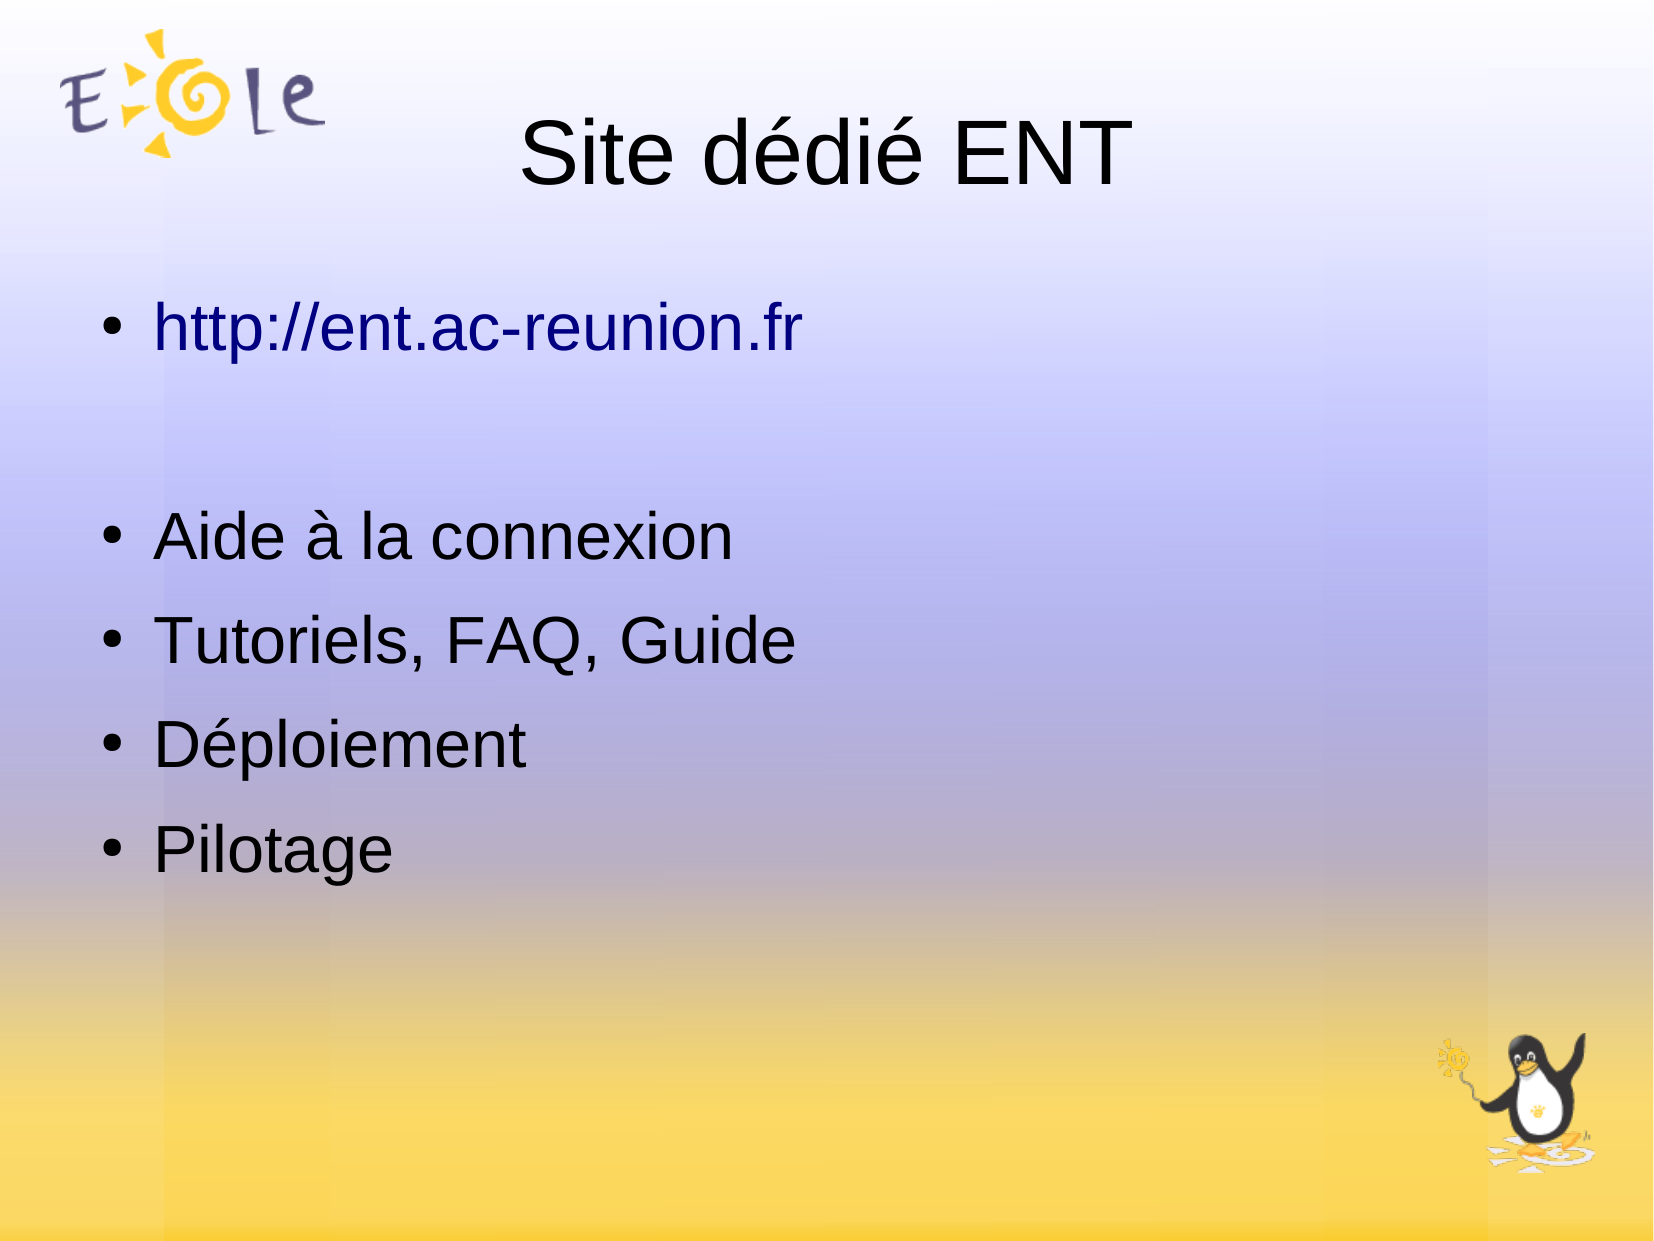

# Site dédié ENT
http://ent.ac-reunion.fr
Aide à la connexion
Tutoriels, FAQ, Guide
Déploiement
Pilotage